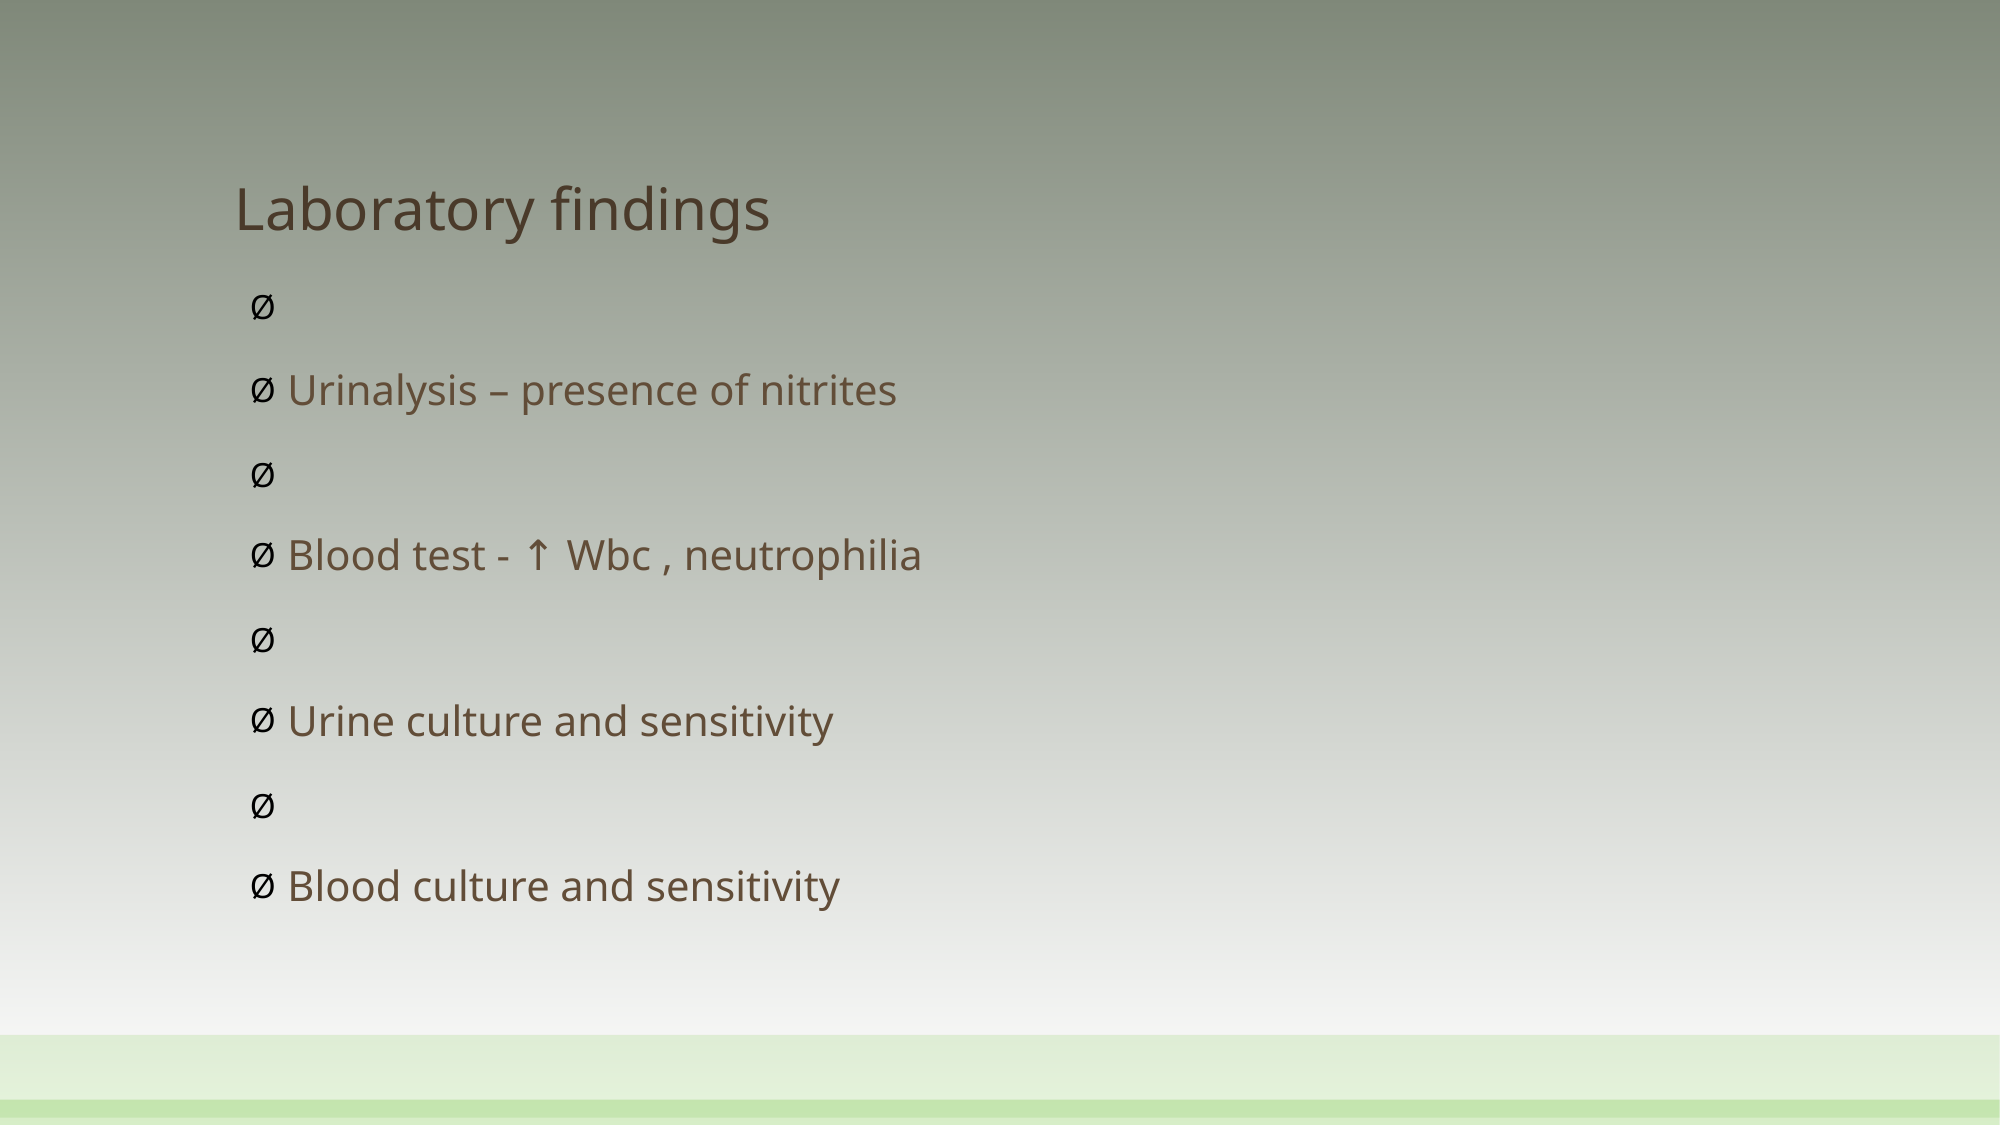

# Laboratory findings
Urinalysis – presence of nitrites
Blood test - ↑ Wbc , neutrophilia
Urine culture and sensitivity
Blood culture and sensitivity